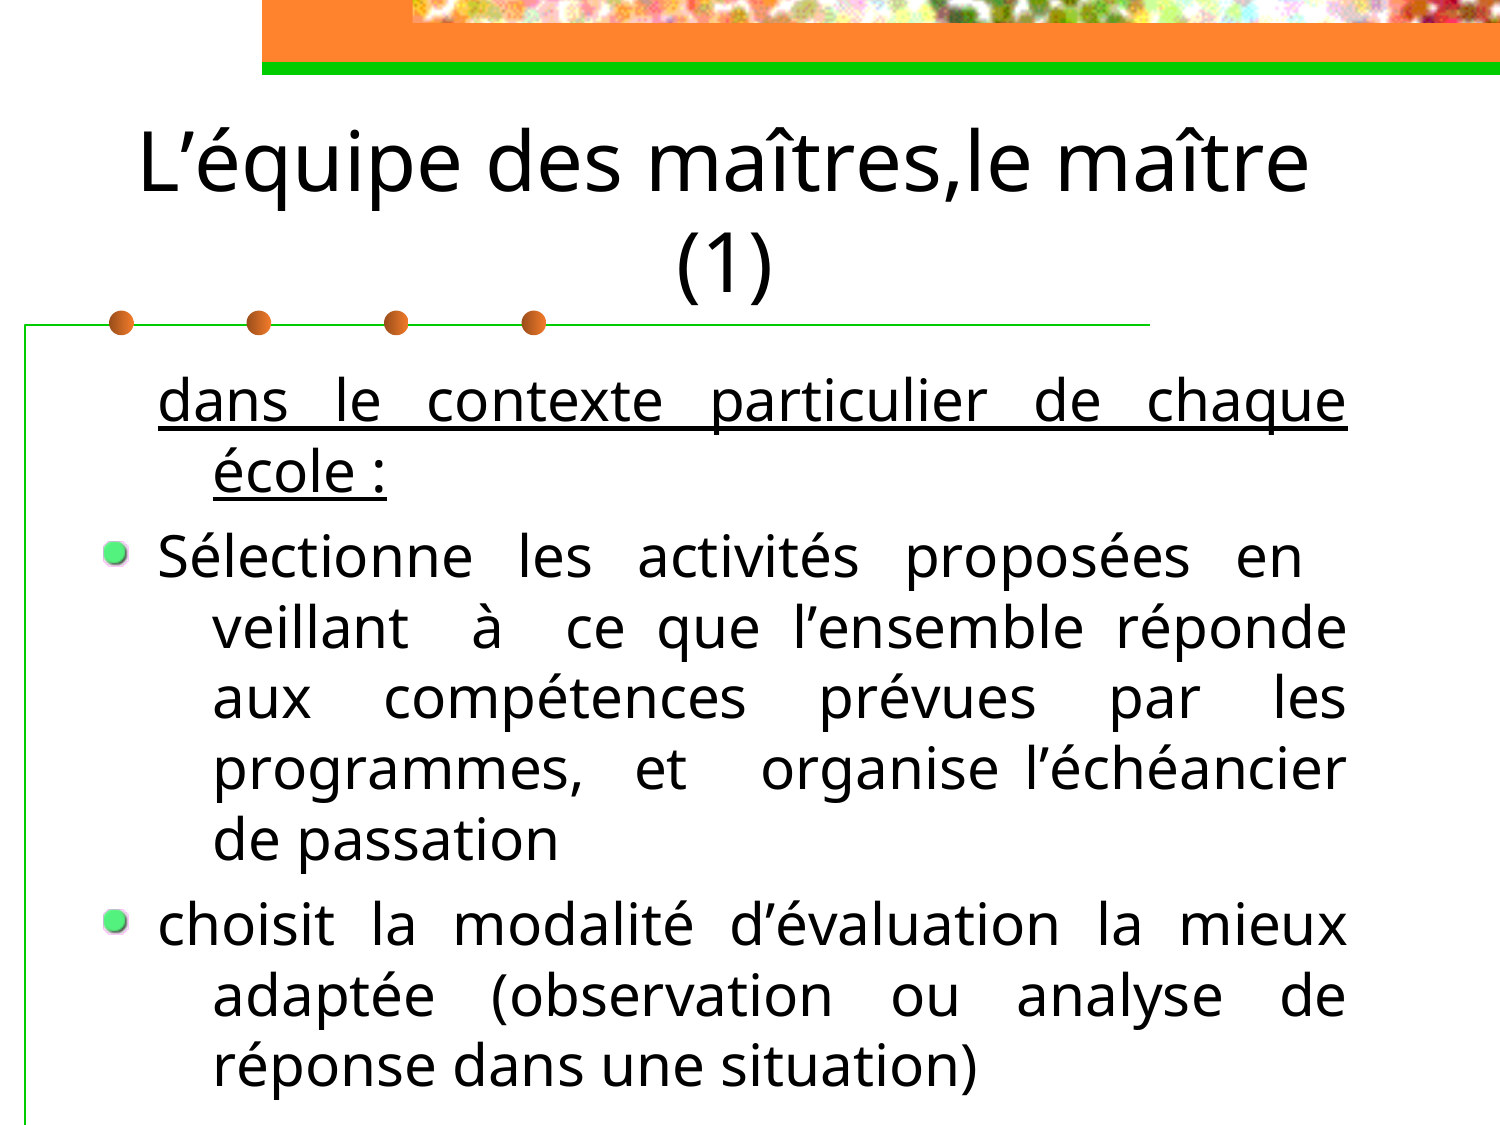

# L’équipe des maîtres,le maître (1)
dans le contexte particulier de chaque école :
Sélectionne les activités proposées en veillant à ce que l’ensemble réponde aux compétences prévues par les programmes, et organise l’échéancier de passation
choisit la modalité d’évaluation la mieux adaptée (observation ou analyse de réponse dans une situation)